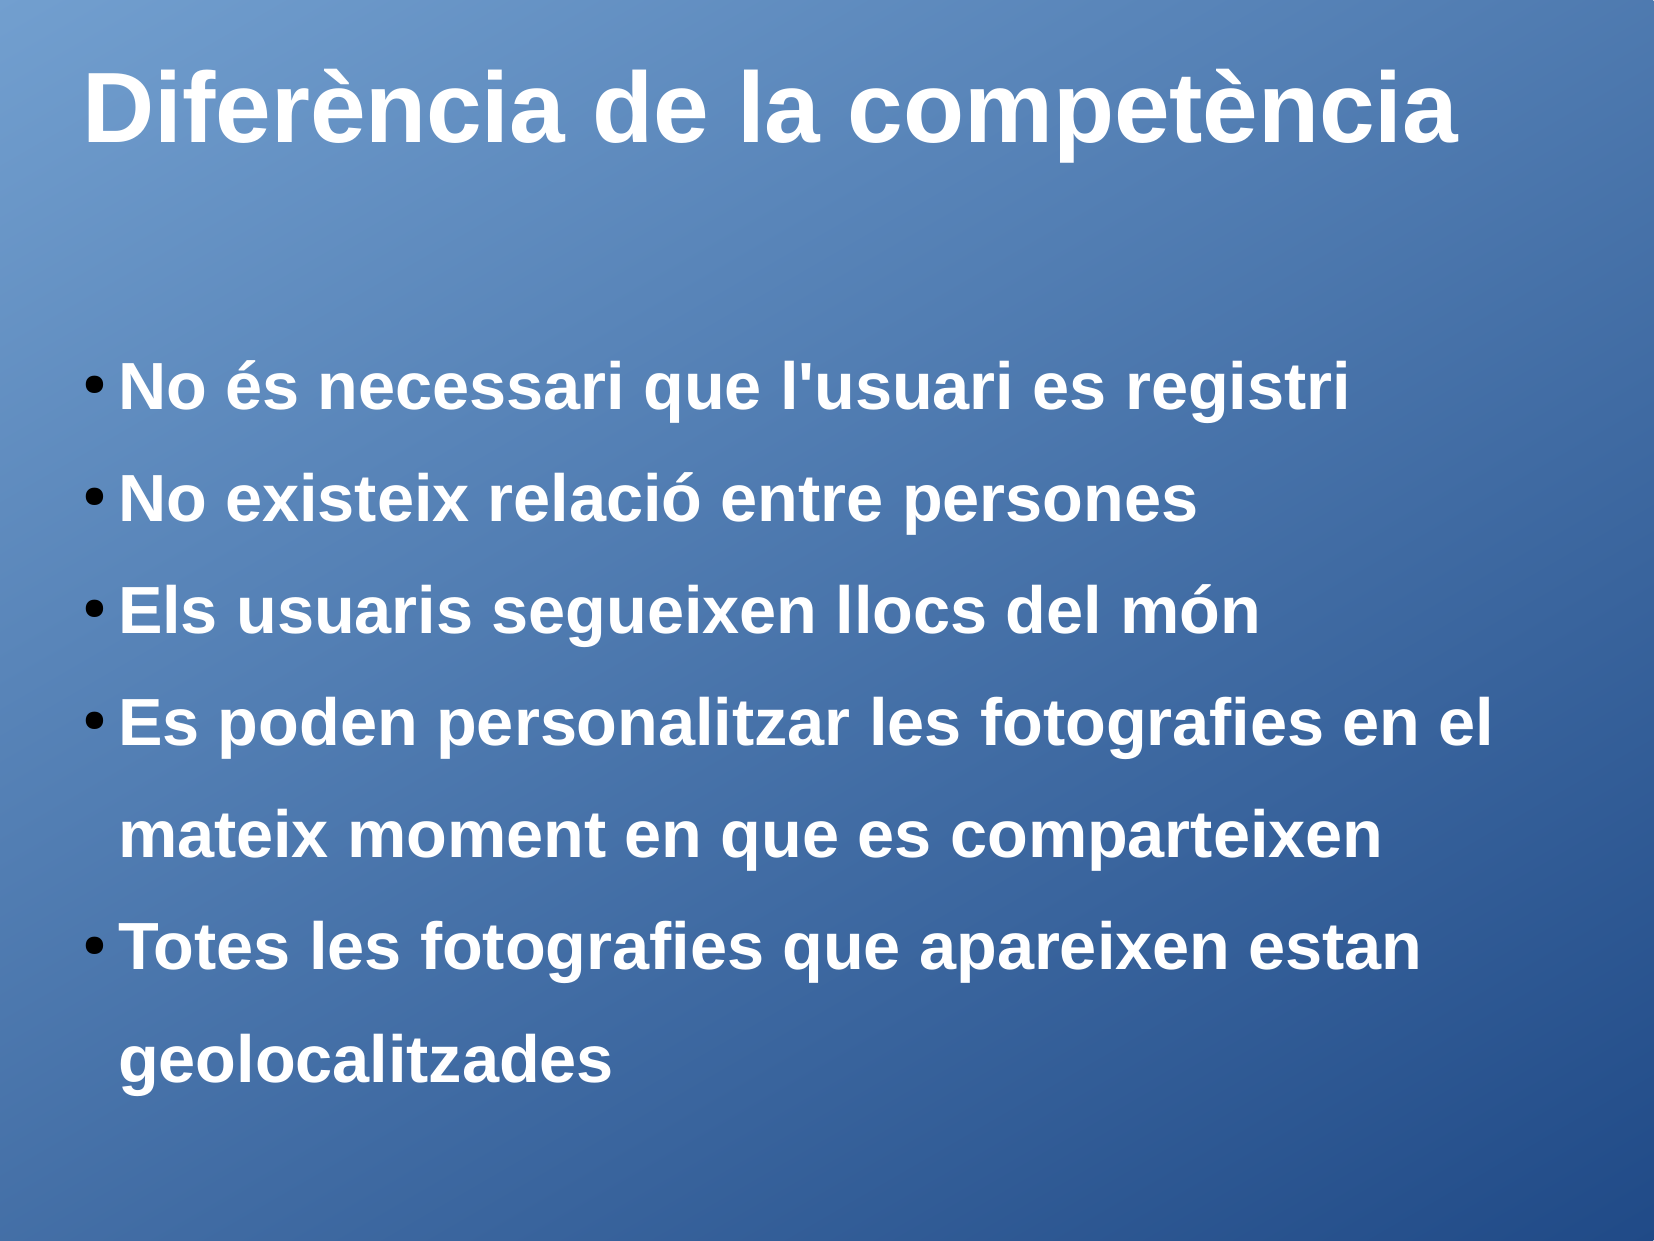

# Diferència de la competència
No és necessari que l'usuari es registri
No existeix relació entre persones
Els usuaris segueixen llocs del món
Es poden personalitzar les fotografies en el mateix moment en que es comparteixen
Totes les fotografies que apareixen estan geolocalitzades